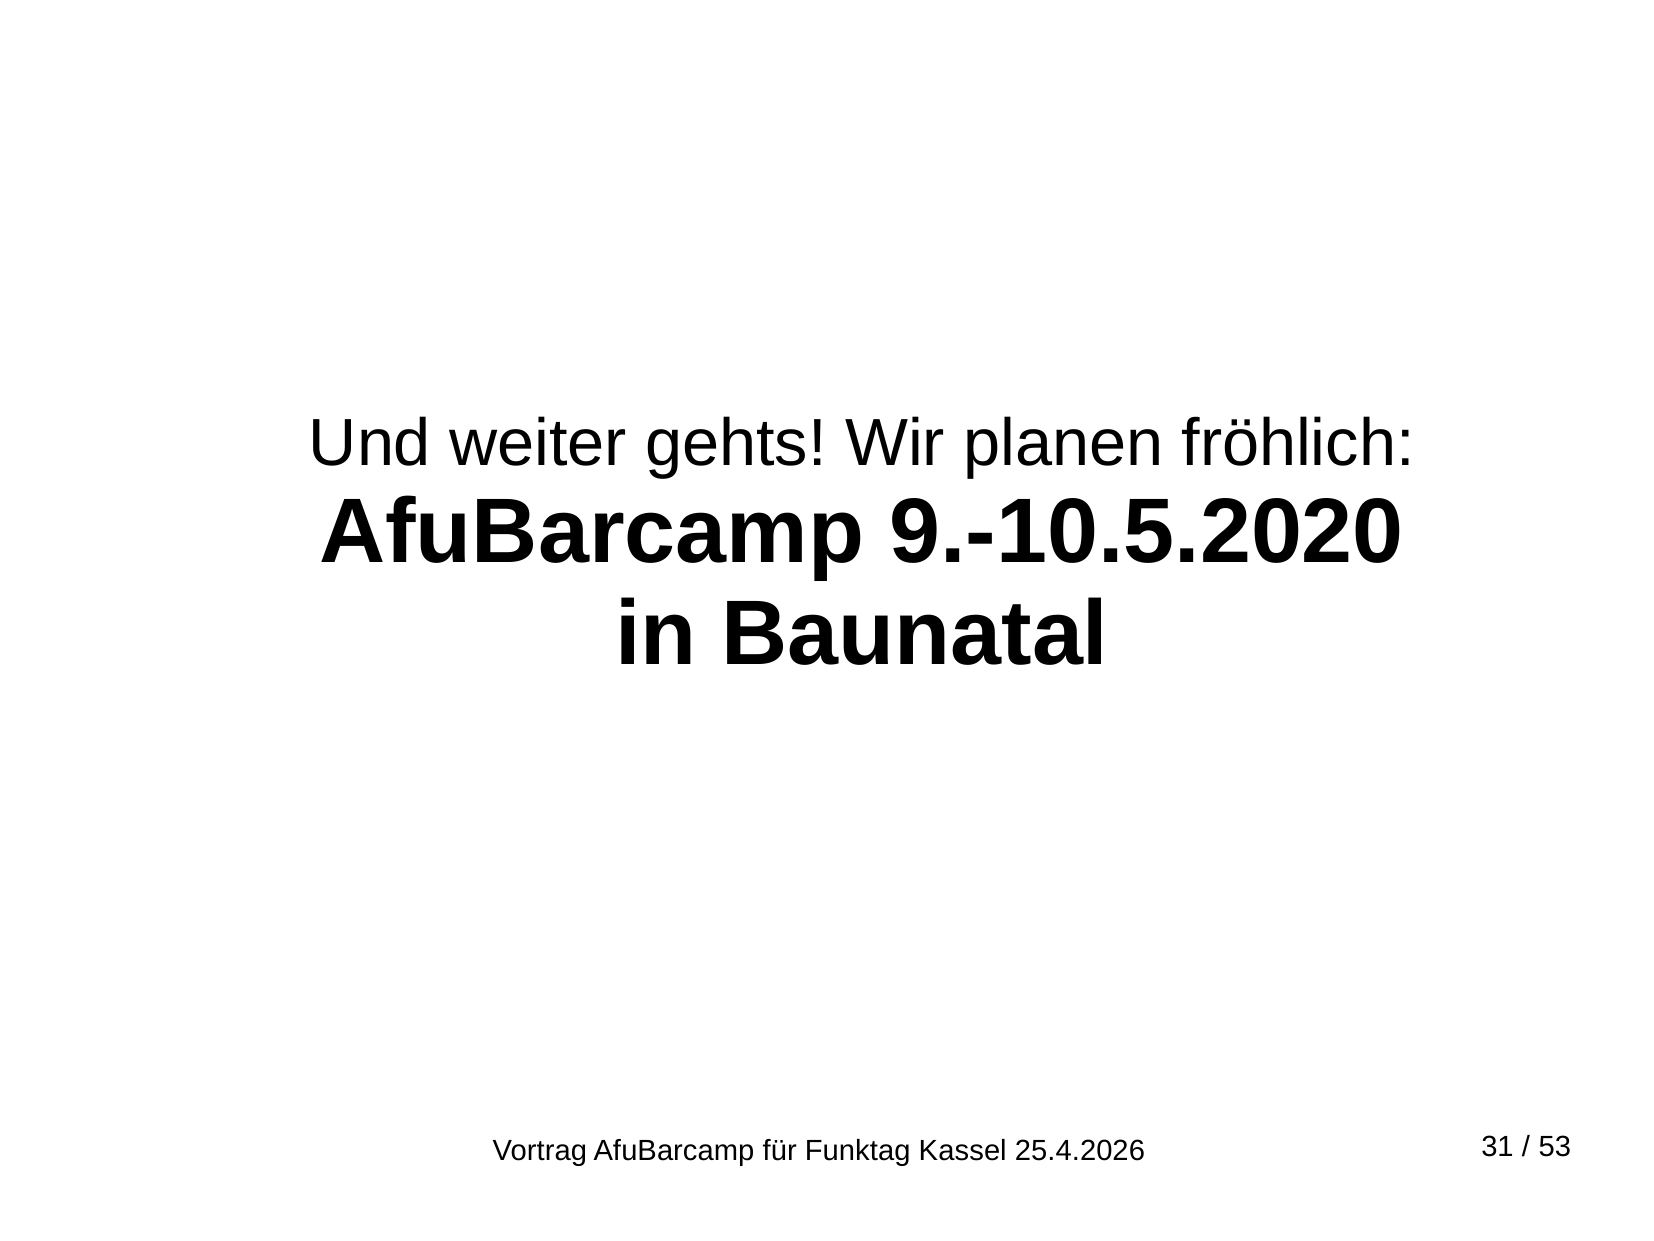

# Und weiter gehts! Wir planen fröhlich: AfuBarcamp 9.-10.5.2020 in Baunatal